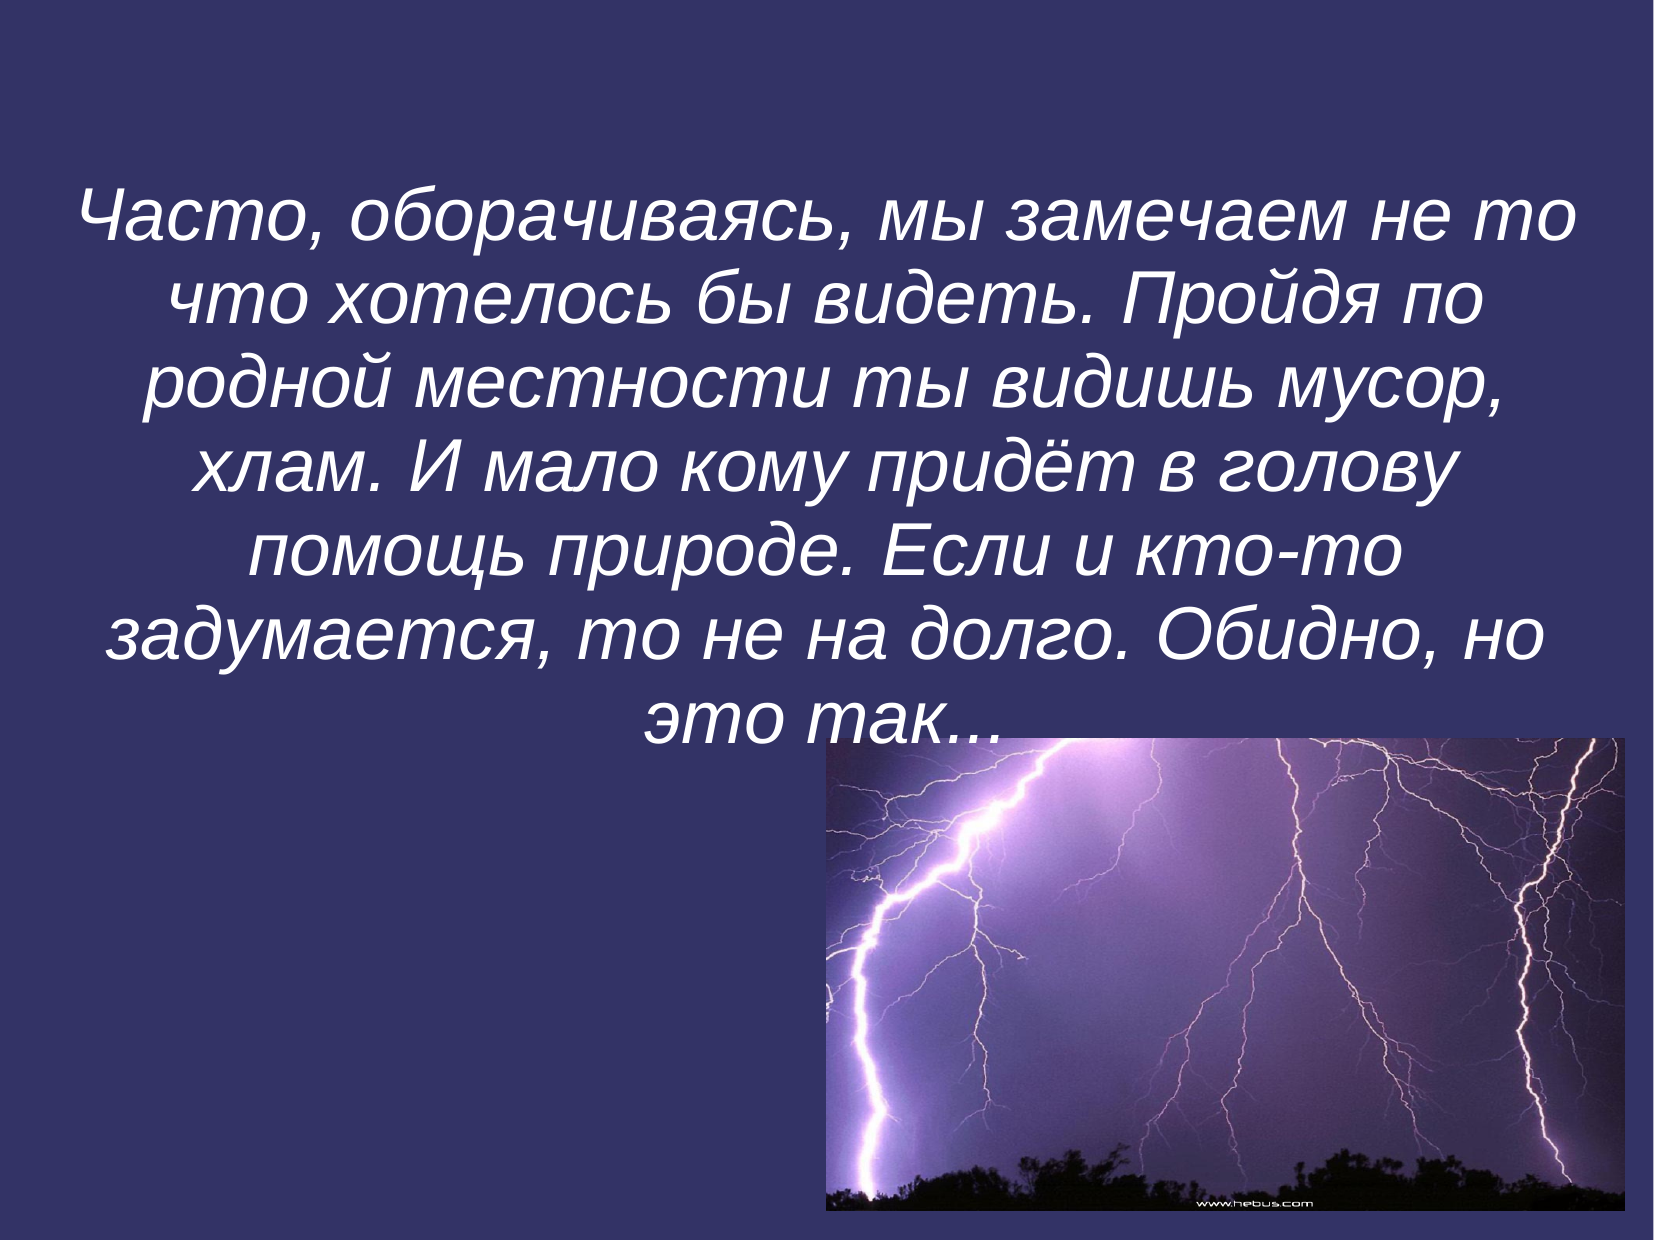

# Часто, оборачиваясь, мы замечаем не то что хотелось бы видеть. Пройдя по родной местности ты видишь мусор, хлам. И мало кому придёт в голову помощь природе. Если и кто-то задумается, то не на долго. Обидно, но это так...